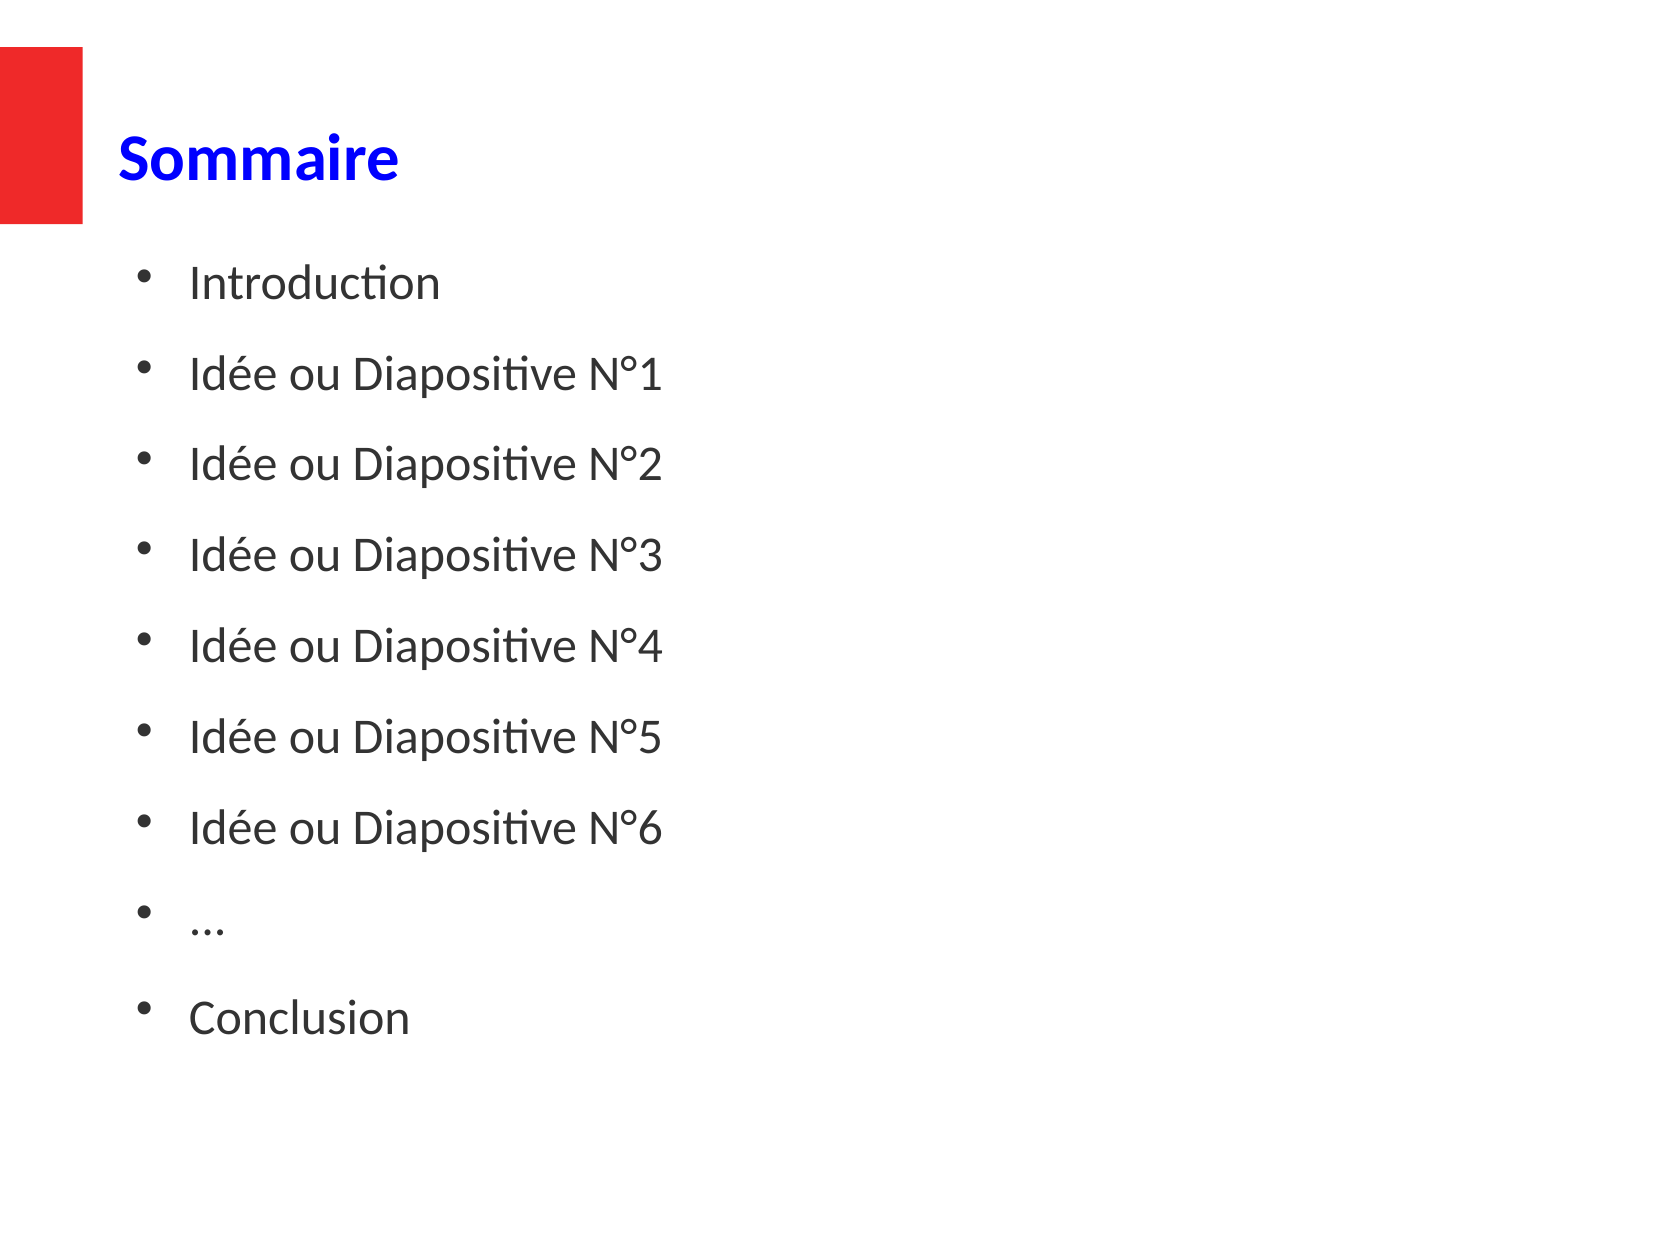

# Sommaire
Introduction
Idée ou Diapositive N°1
Idée ou Diapositive N°2
Idée ou Diapositive N°3
Idée ou Diapositive N°4
Idée ou Diapositive N°5
Idée ou Diapositive N°6
...
Conclusion